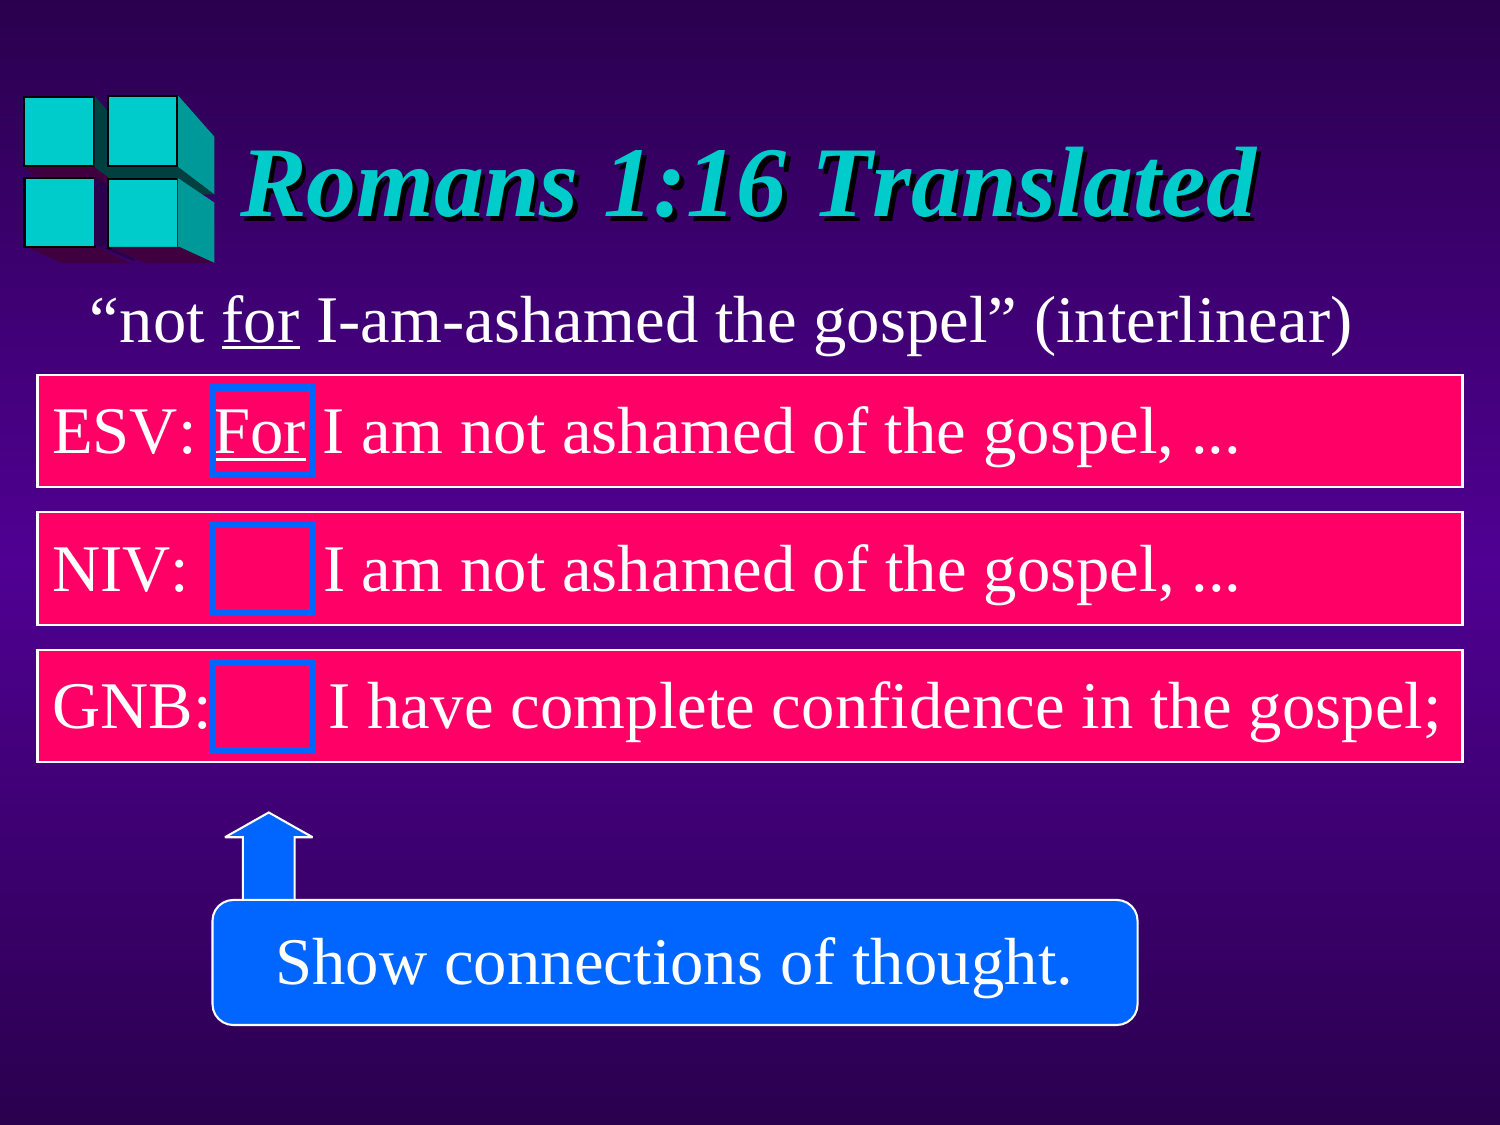

# Romans 1:16 Translated
“not for I-am-ashamed the gospel” (interlinear)
ESV: For I am not ashamed of the gospel, ...
NIV: I am not ashamed of the gospel, ...
GNB: I have complete confidence in the gospel;
Show connections of thought.